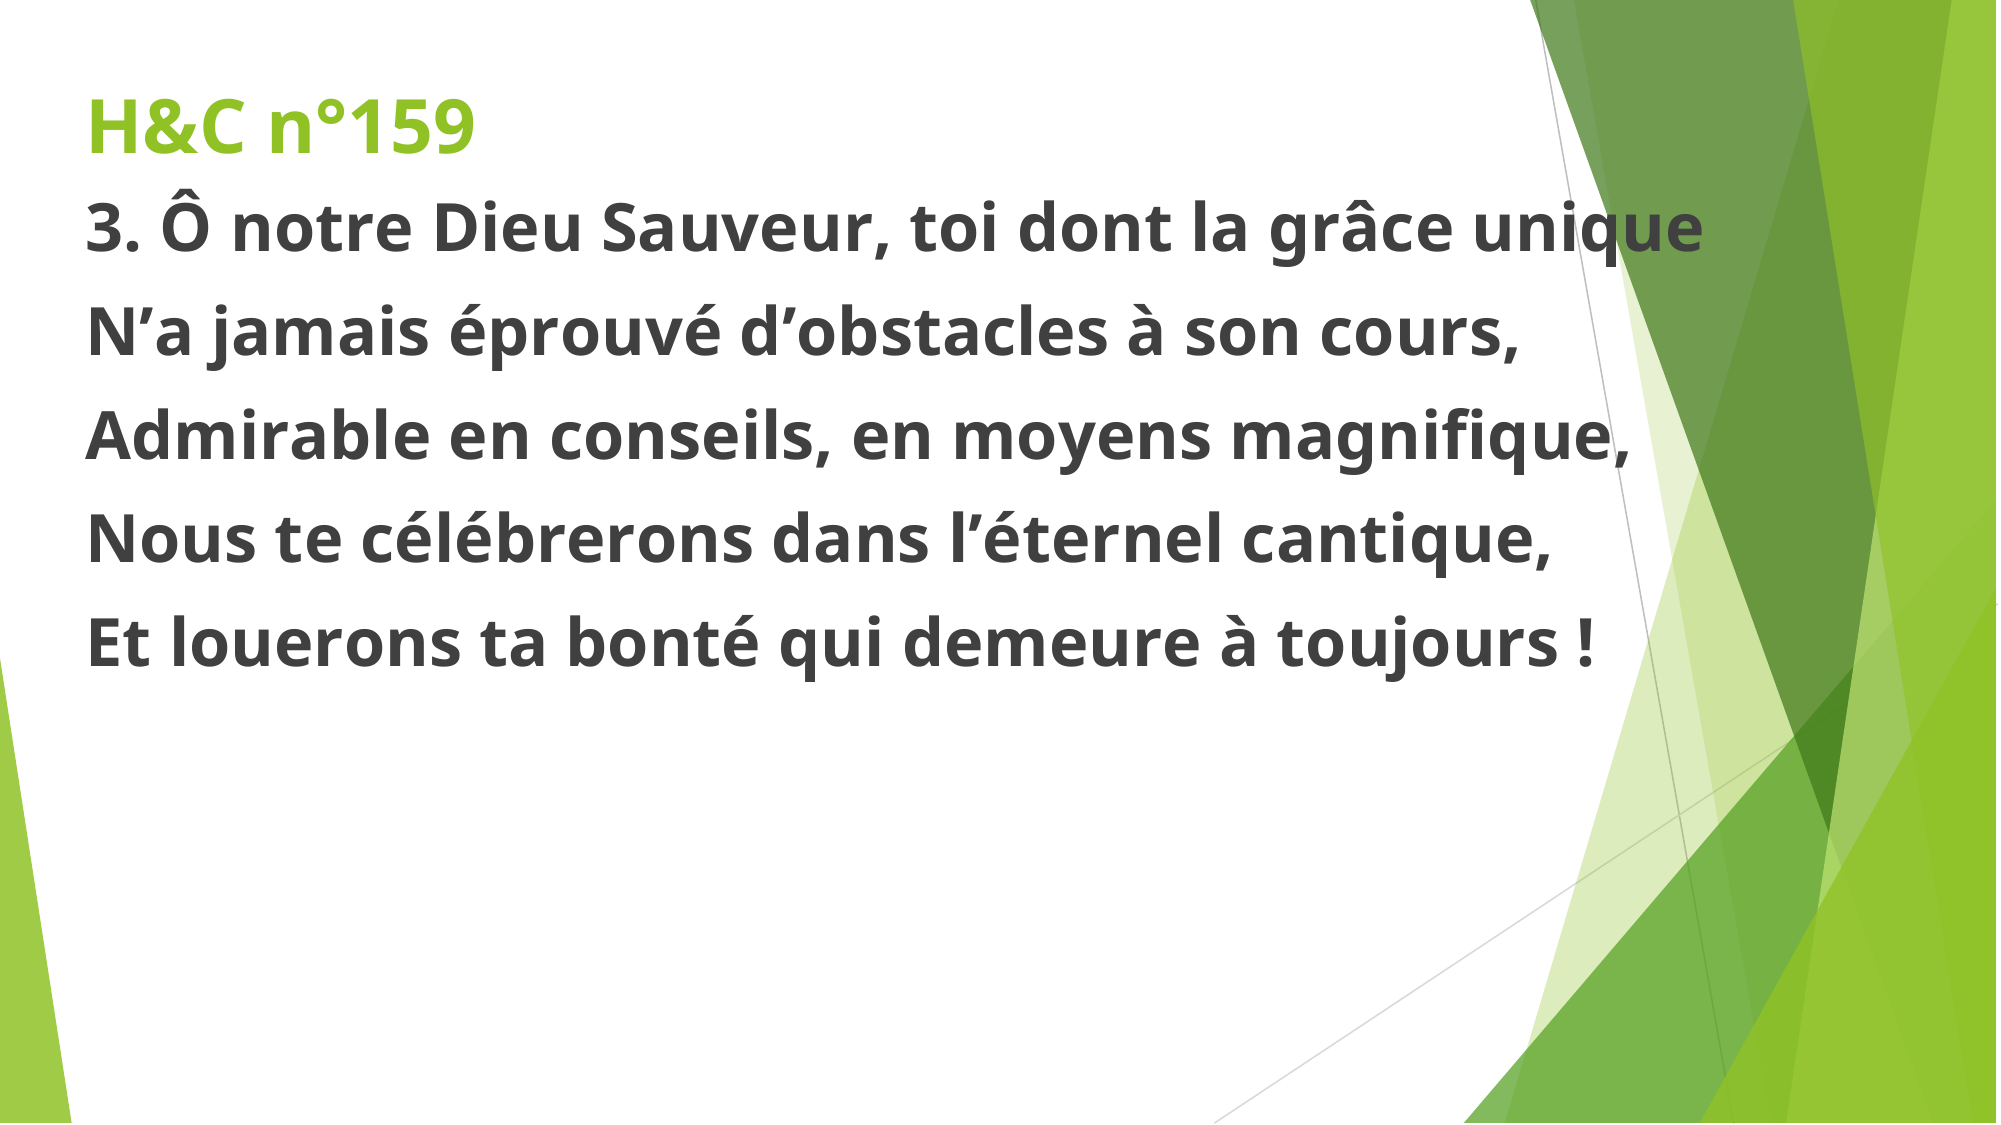

H&C n°159
3. Ô notre Dieu Sauveur, toi dont la grâce unique
N’a jamais éprouvé d’obstacles à son cours,
Admirable en conseils, en moyens magnifique,
Nous te célébrerons dans l’éternel cantique,
Et louerons ta bonté qui demeure à toujours !